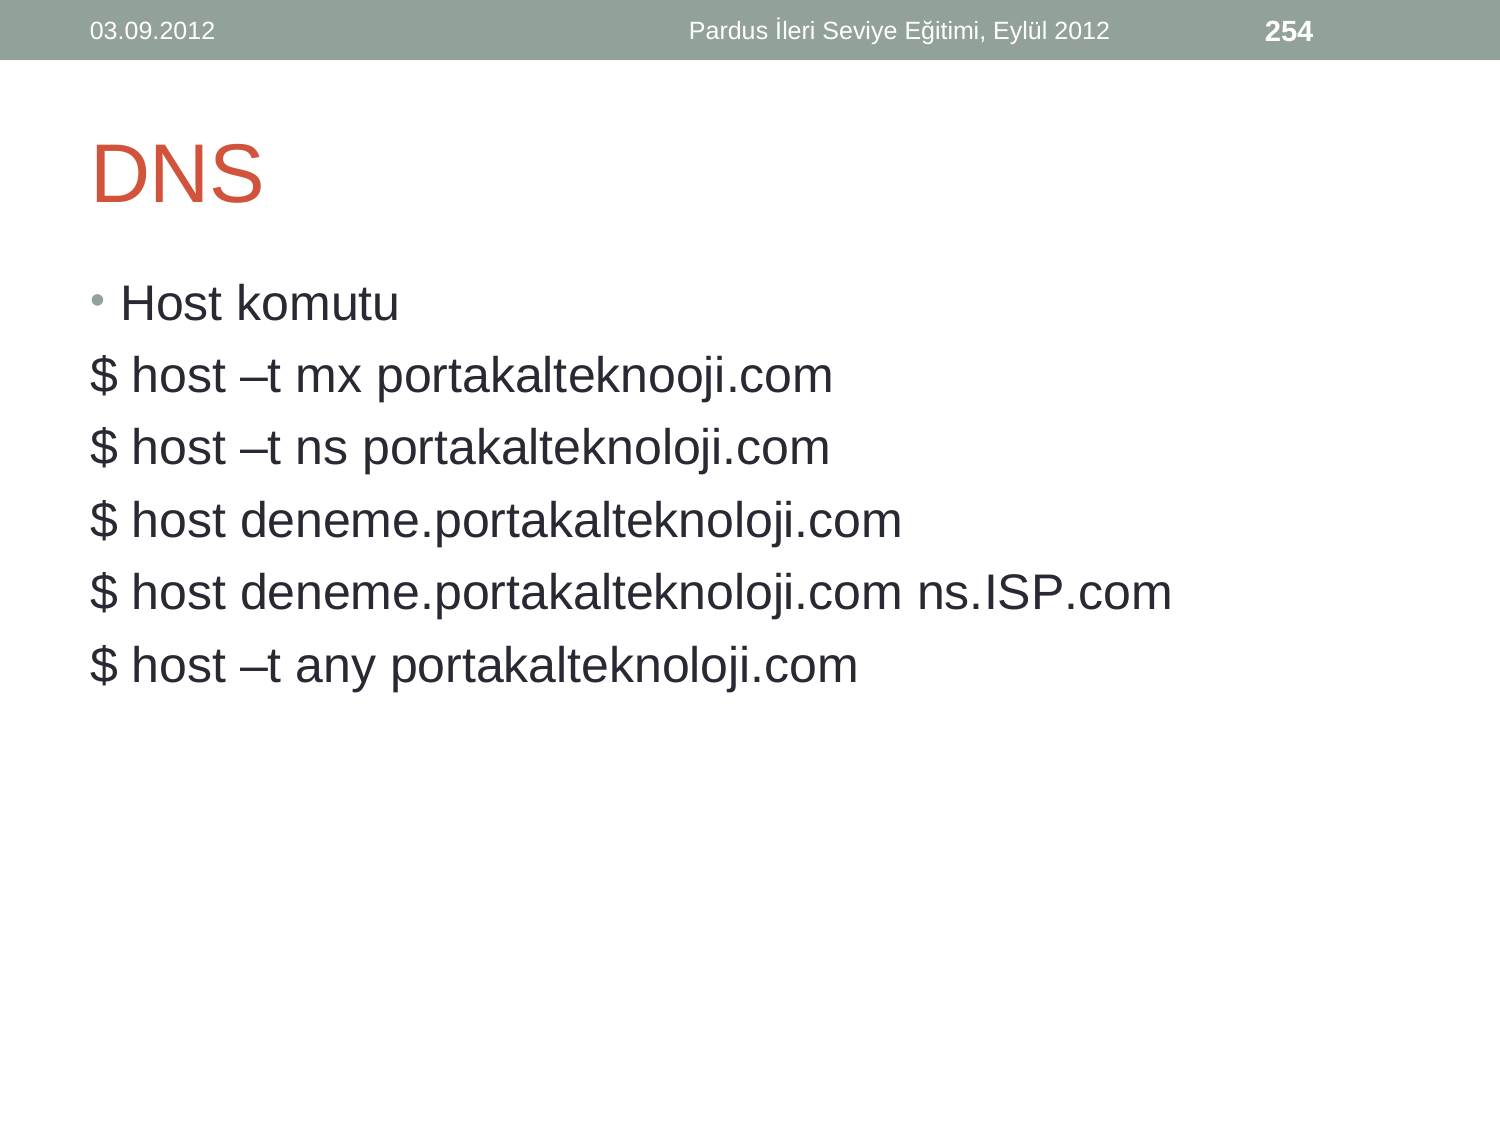

03.09.2012
Pardus İleri Seviye Eğitimi, Eylül 2012
# DNS
Host komutu
$ host –t mx portakalteknooji.com
$ host –t ns portakalteknoloji.com
$ host deneme.portakalteknoloji.com
$ host deneme.portakalteknoloji.com ns.ISP.com
$ host –t any portakalteknoloji.com